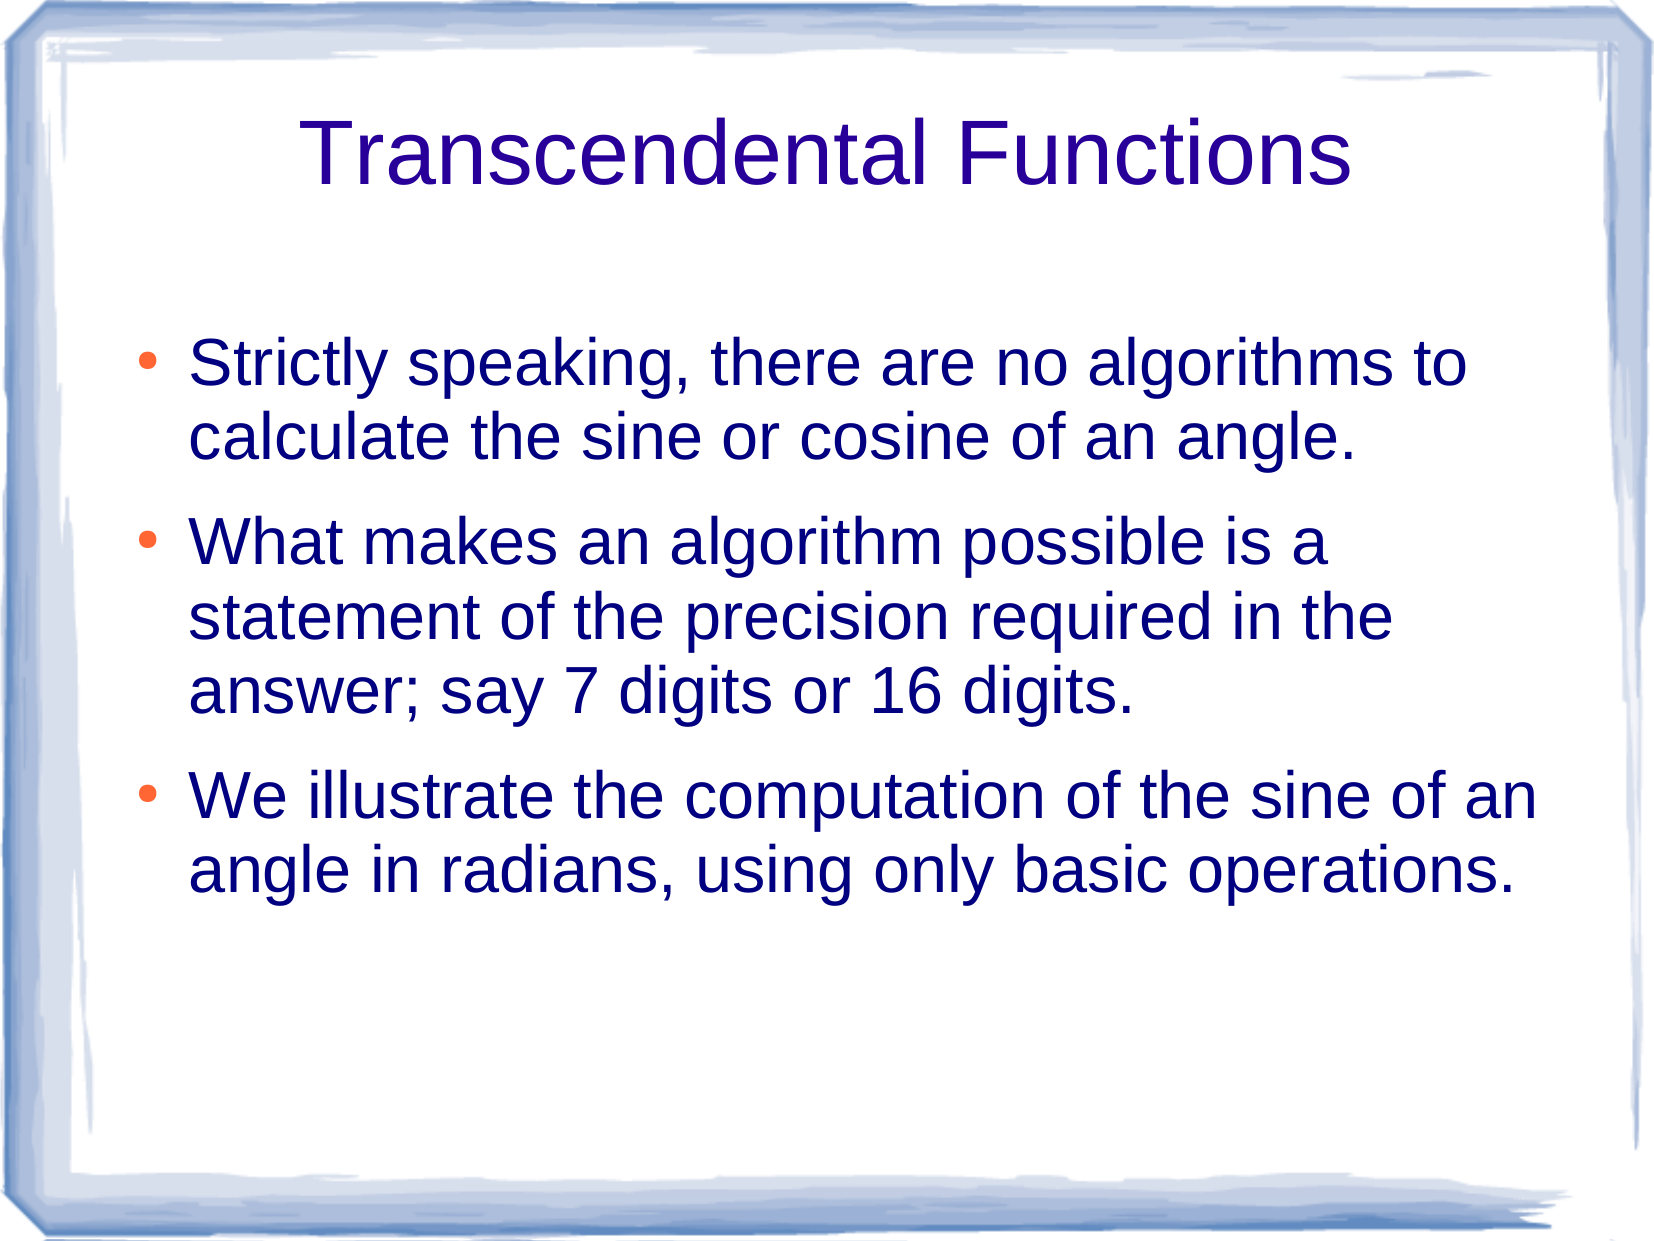

# Transcendental Functions
Strictly speaking, there are no algorithms to calculate the sine or cosine of an angle.
What makes an algorithm possible is a statement of the precision required in the answer; say 7 digits or 16 digits.
We illustrate the computation of the sine of an angle in radians, using only basic operations.